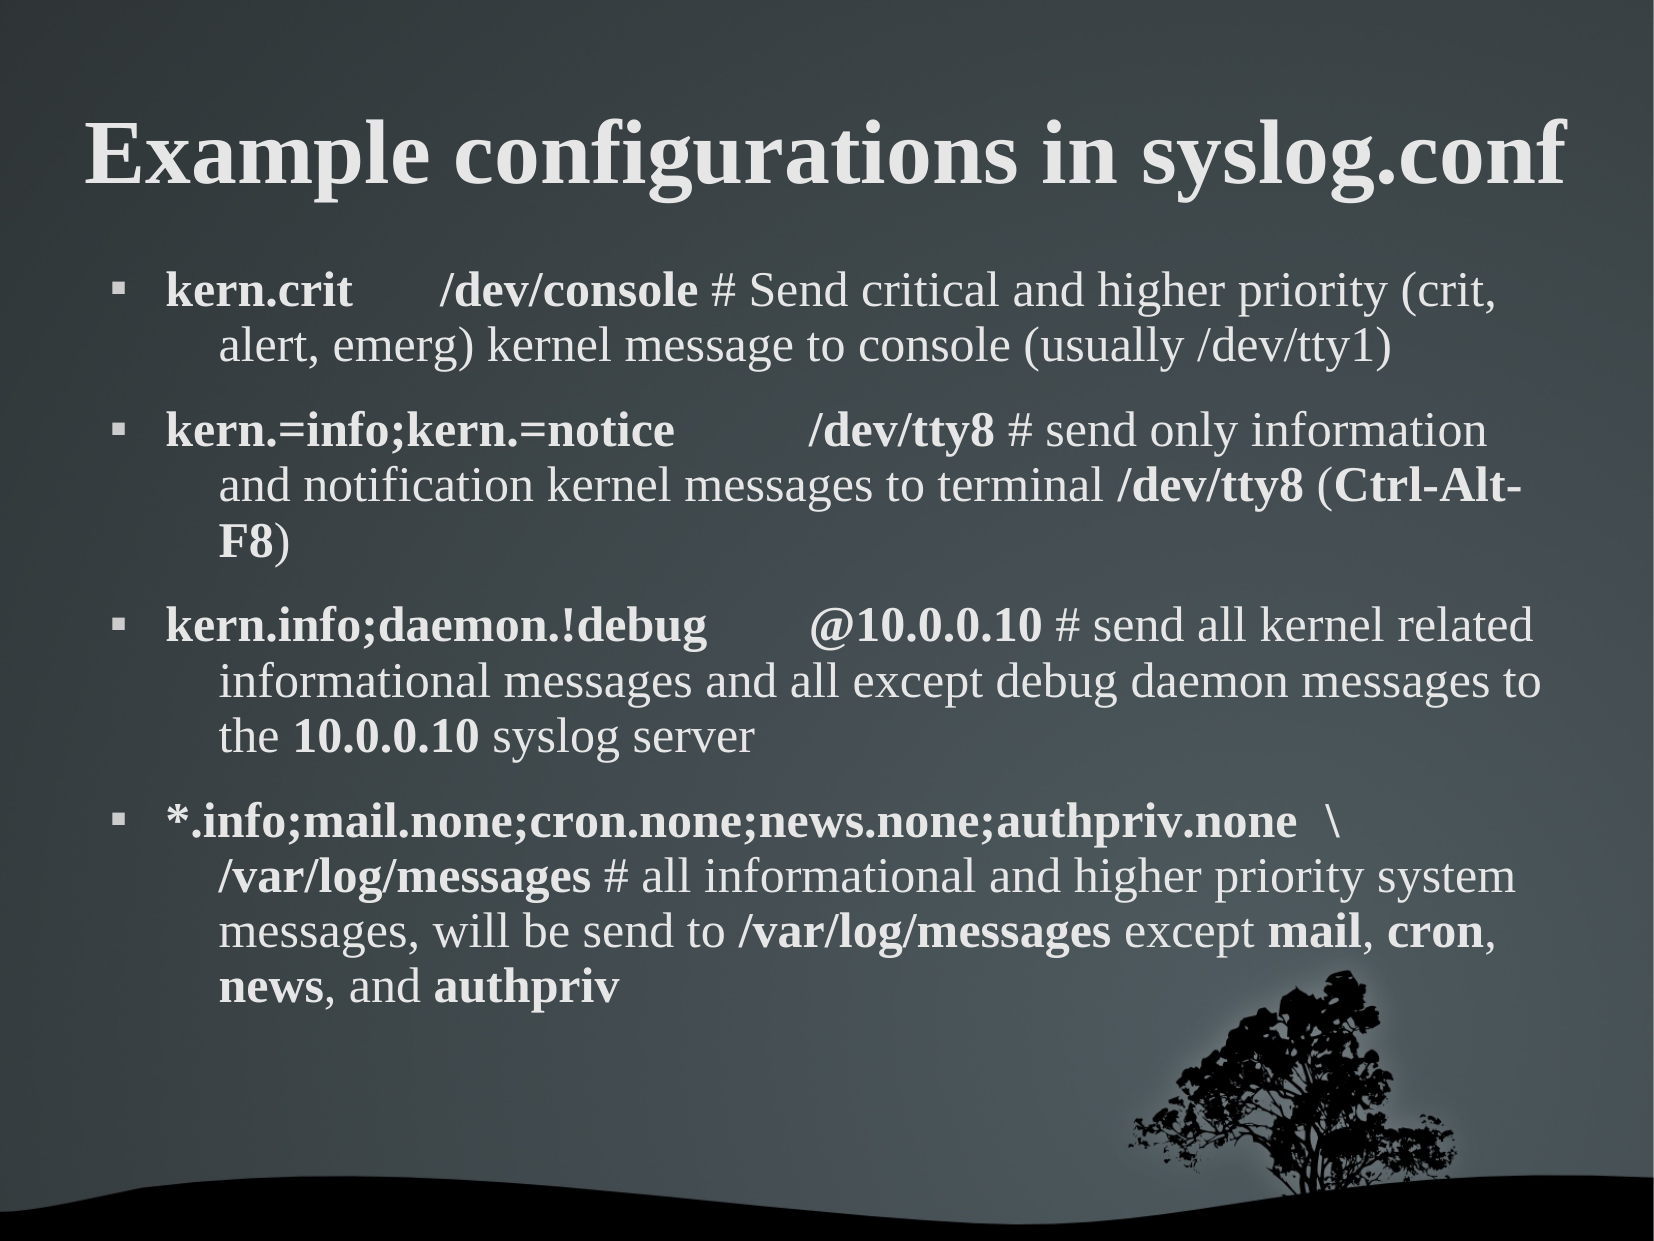

Example configurations in syslog.conf
# kern.crit		/dev/console # Send critical and higher priority (crit, alert, emerg) kernel message to console (usually /dev/tty1)
kern.=info;kern.=notice		/dev/tty8 # send only information and notification kernel messages to terminal /dev/tty8 (Ctrl-Alt-F8)
kern.info;daemon.!debug		@10.0.0.10 # send all kernel related informational messages and all except debug daemon messages to the 10.0.0.10 syslog server
*.info;mail.none;cron.none;news.none;authpriv.none 	\			/var/log/messages # all informational and higher priority system messages, will be send to /var/log/messages except mail, cron, news, and authpriv